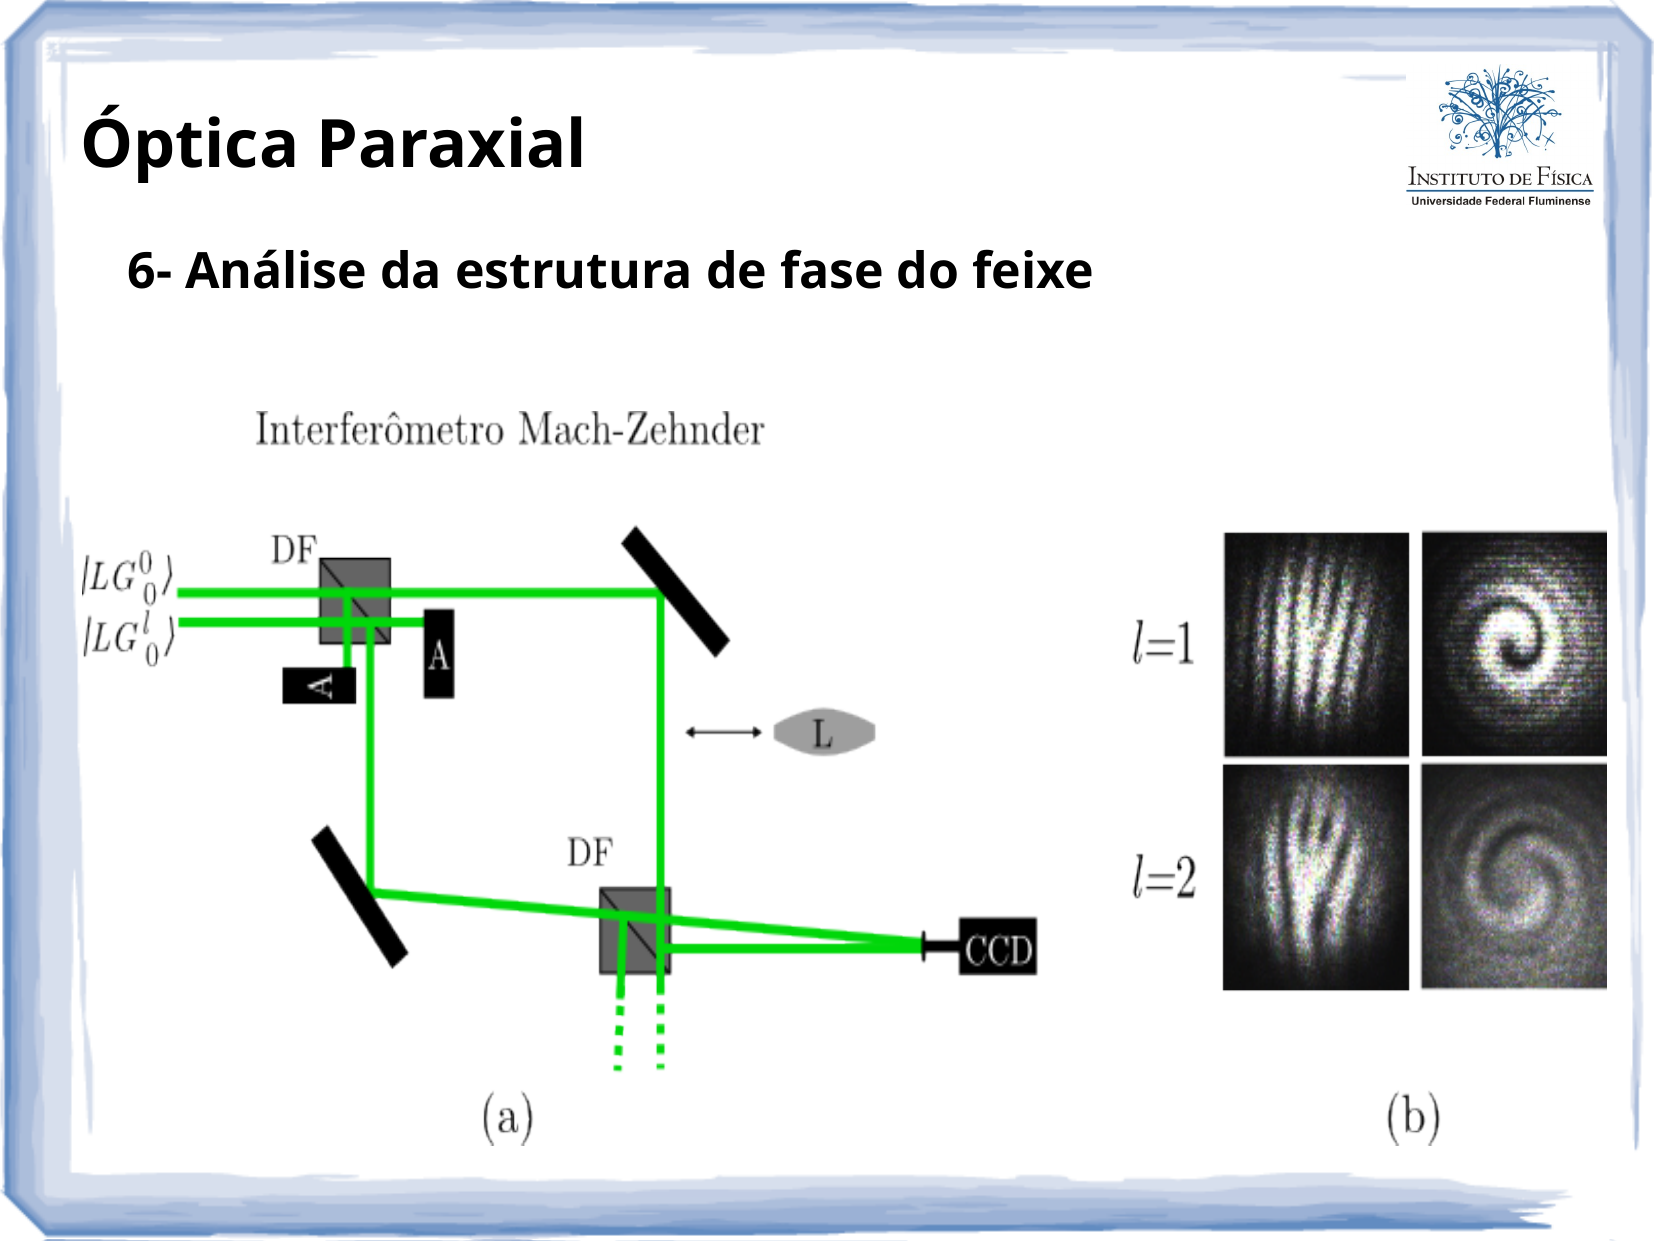

Óptica Paraxial
6- Análise da estrutura de fase do feixe